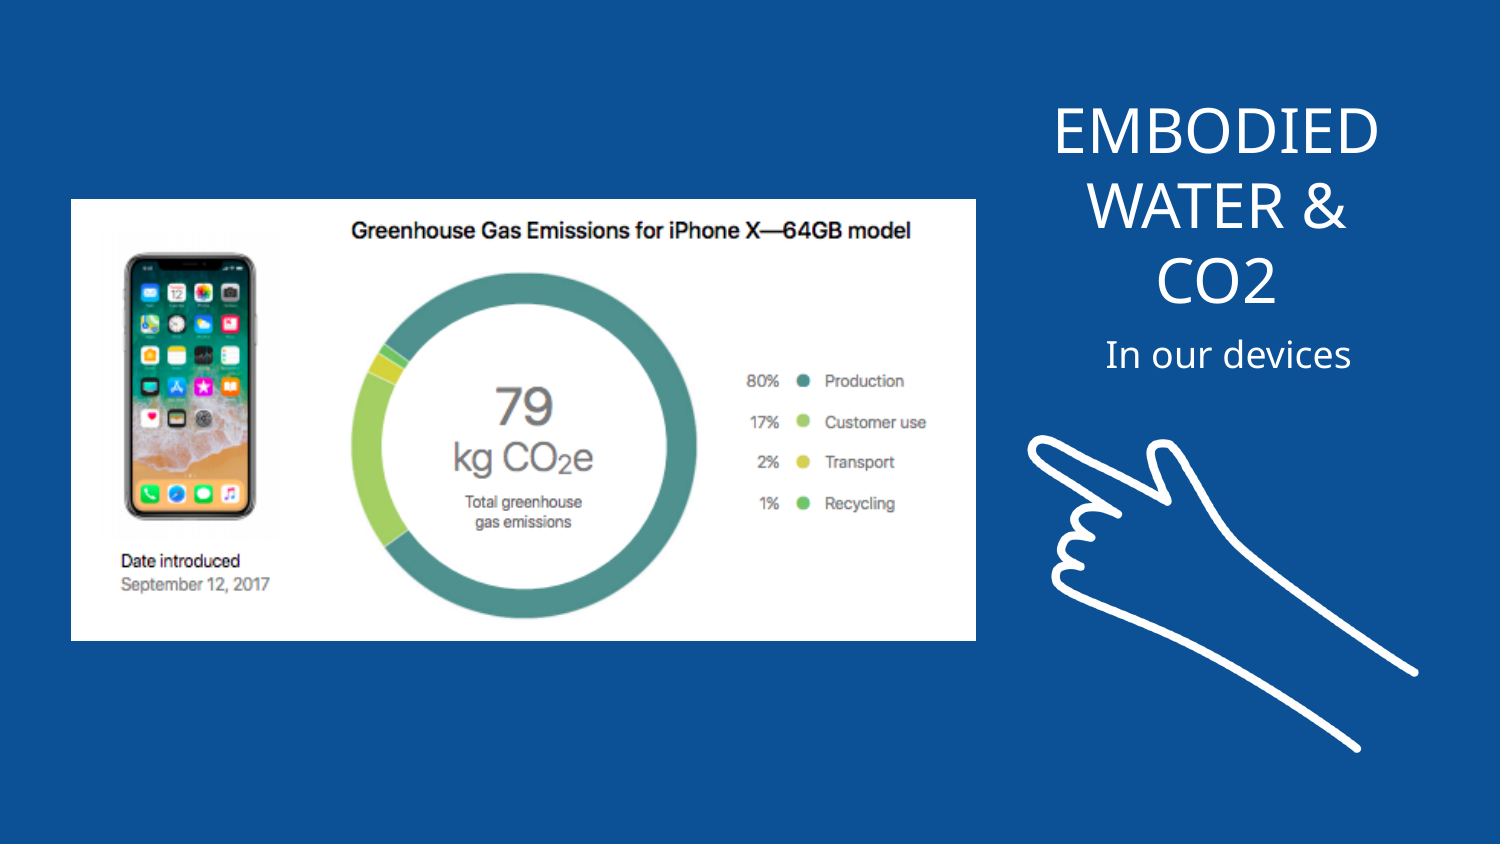

EMBODIED WATER &
CO2
In our devices